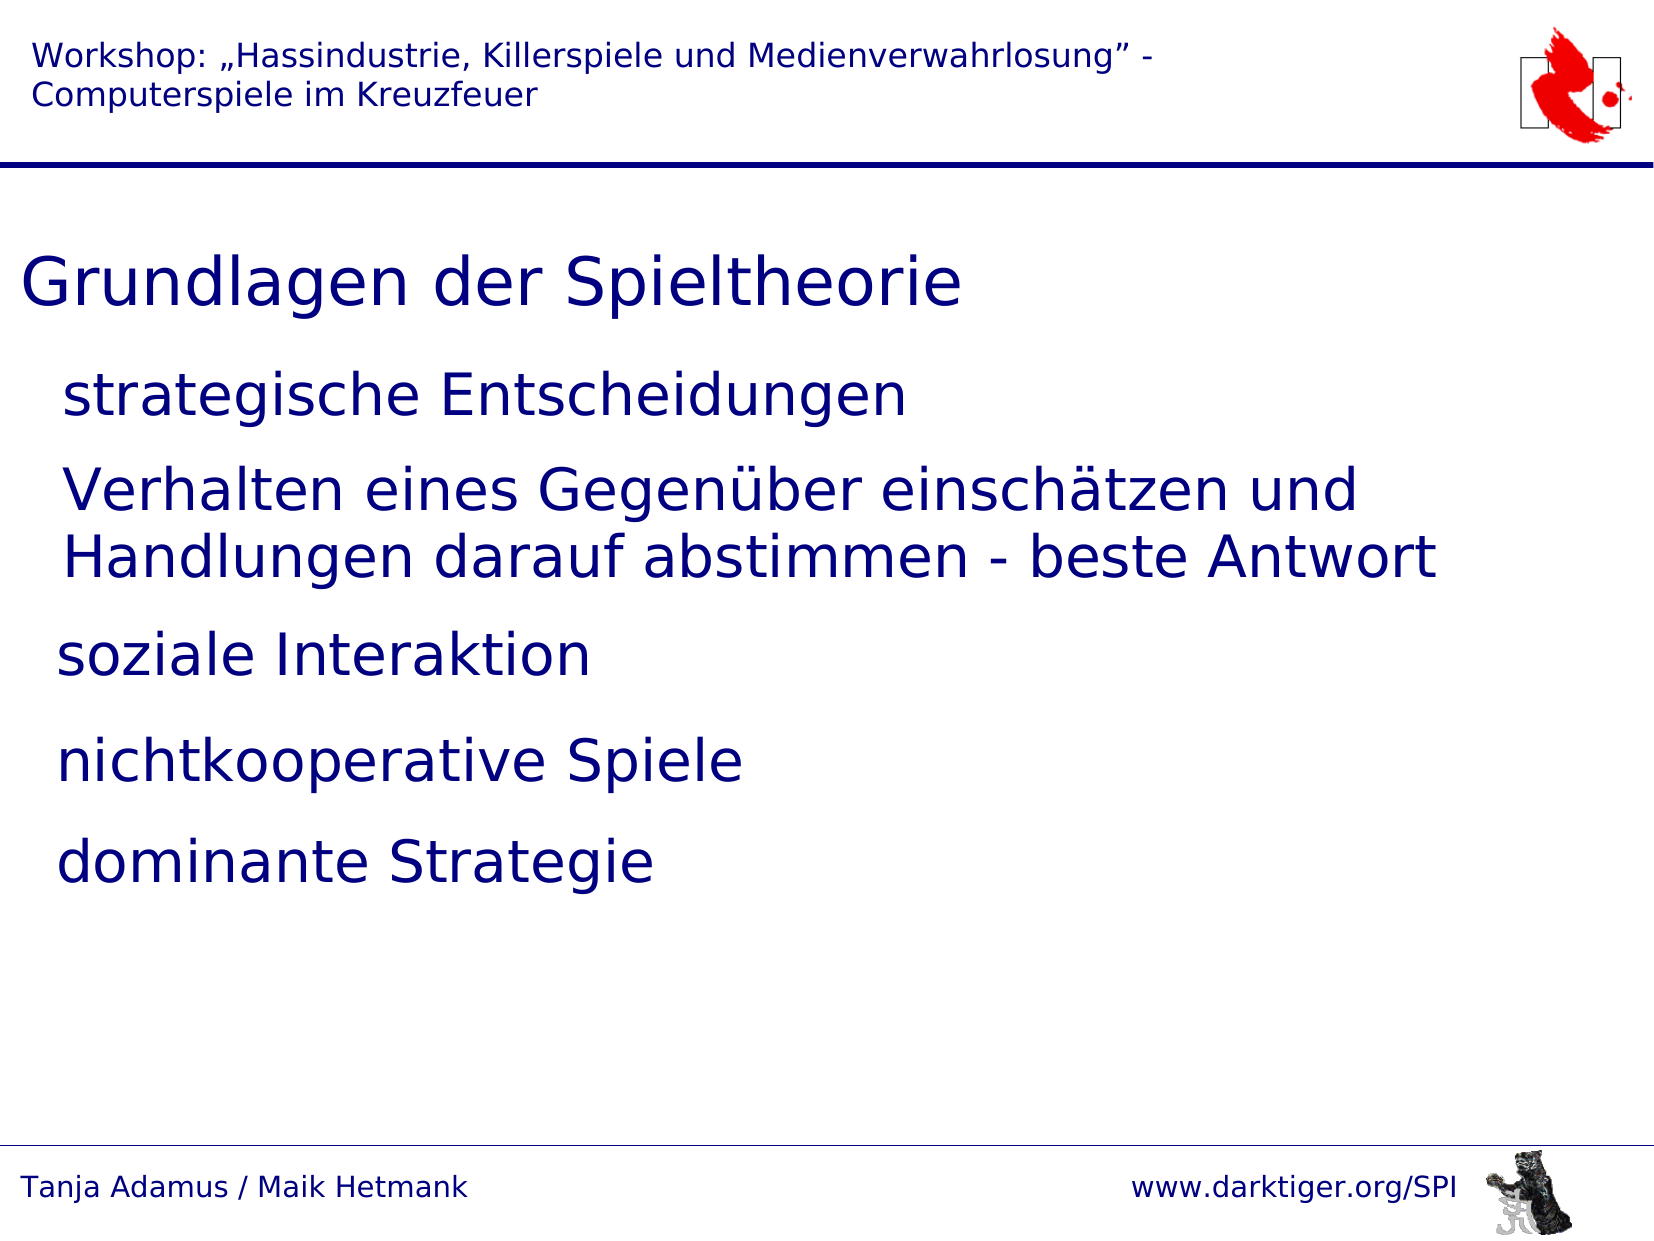

Workshop: „Hassindustrie, Killerspiele und Medienverwahrlosung” - Computerspiele im Kreuzfeuer
Grundlagen der Spieltheorie
strategische Entscheidungen
Verhalten eines Gegenüber einschätzen und Handlungen darauf abstimmen - beste Antwort
soziale Interaktion
nichtkooperative Spiele
dominante Strategie